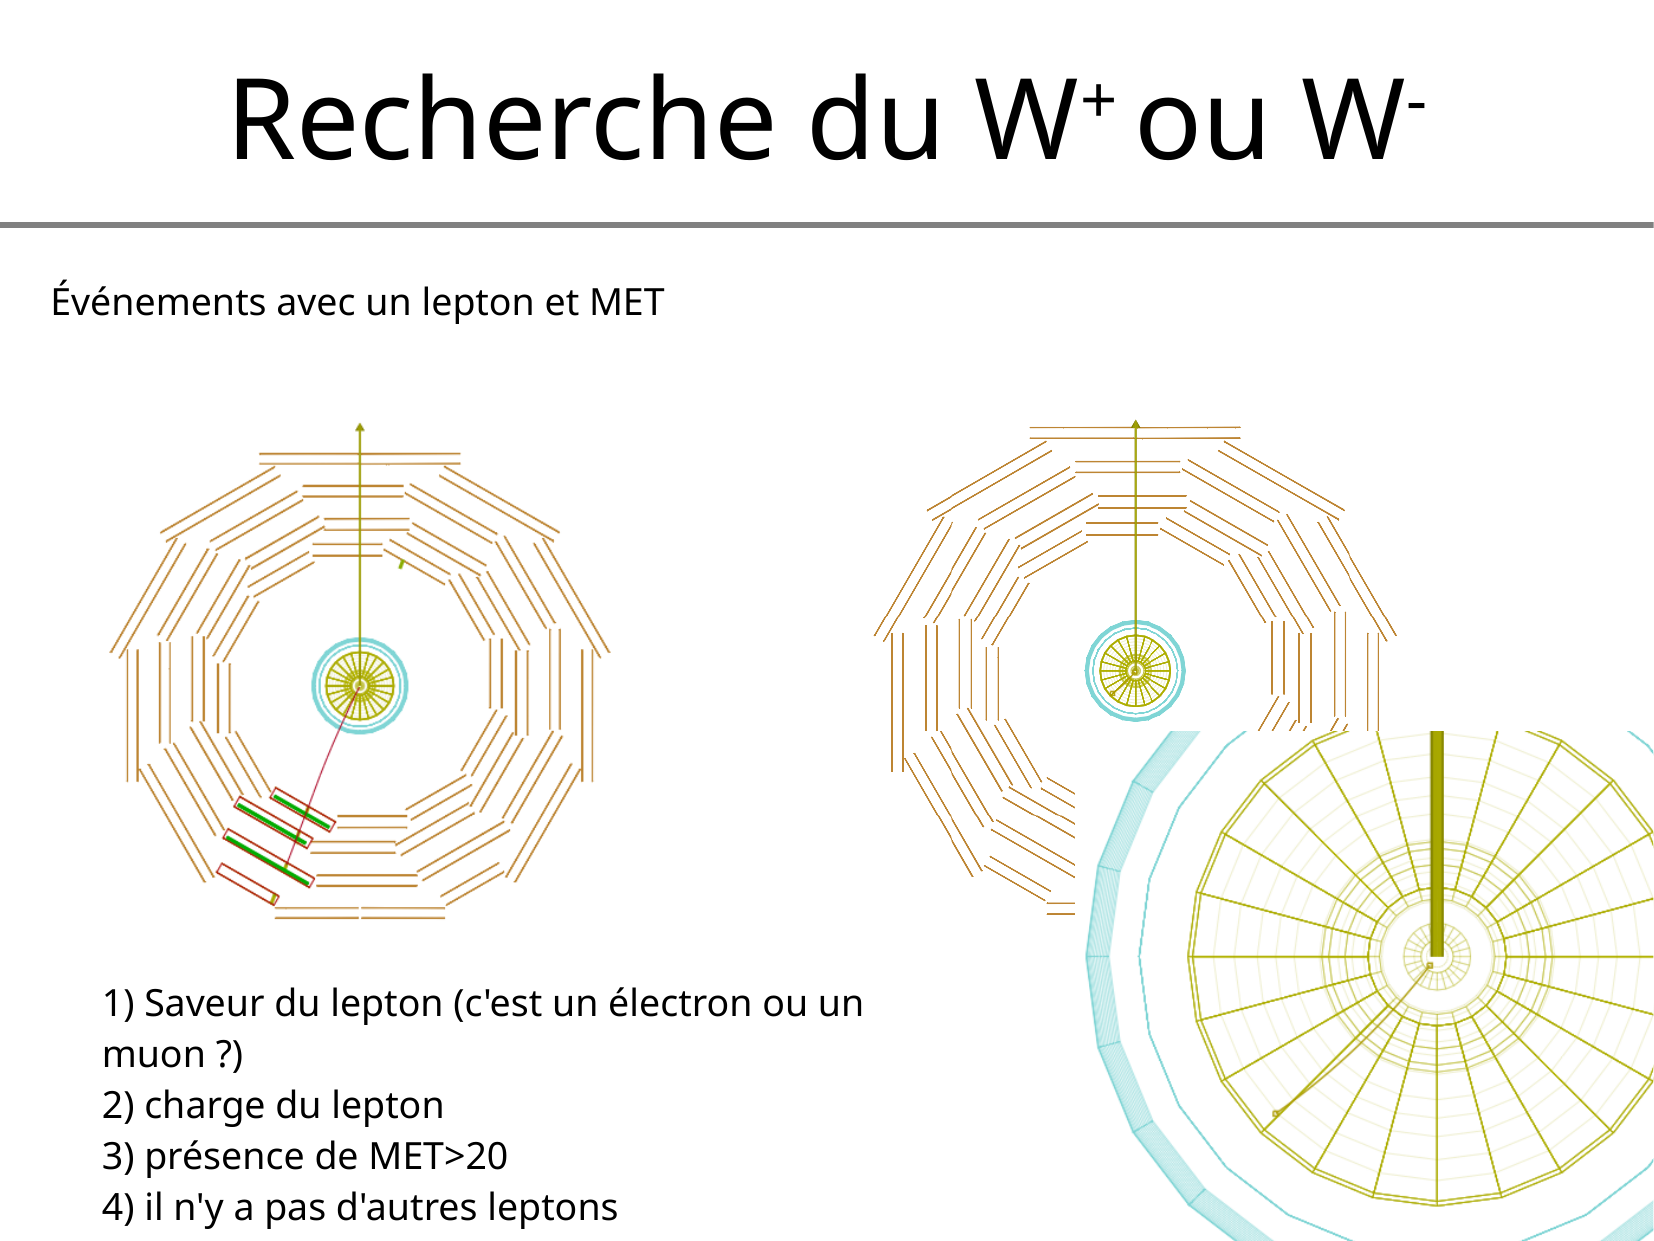

Recherche du W+ ou W-
Événements avec un lepton et MET
1) Saveur du lepton (c'est un électron ou un muon ?)
2) charge du lepton
3) présence de MET>20
4) il n'y a pas d'autres leptons
→ c'est un bon événement W